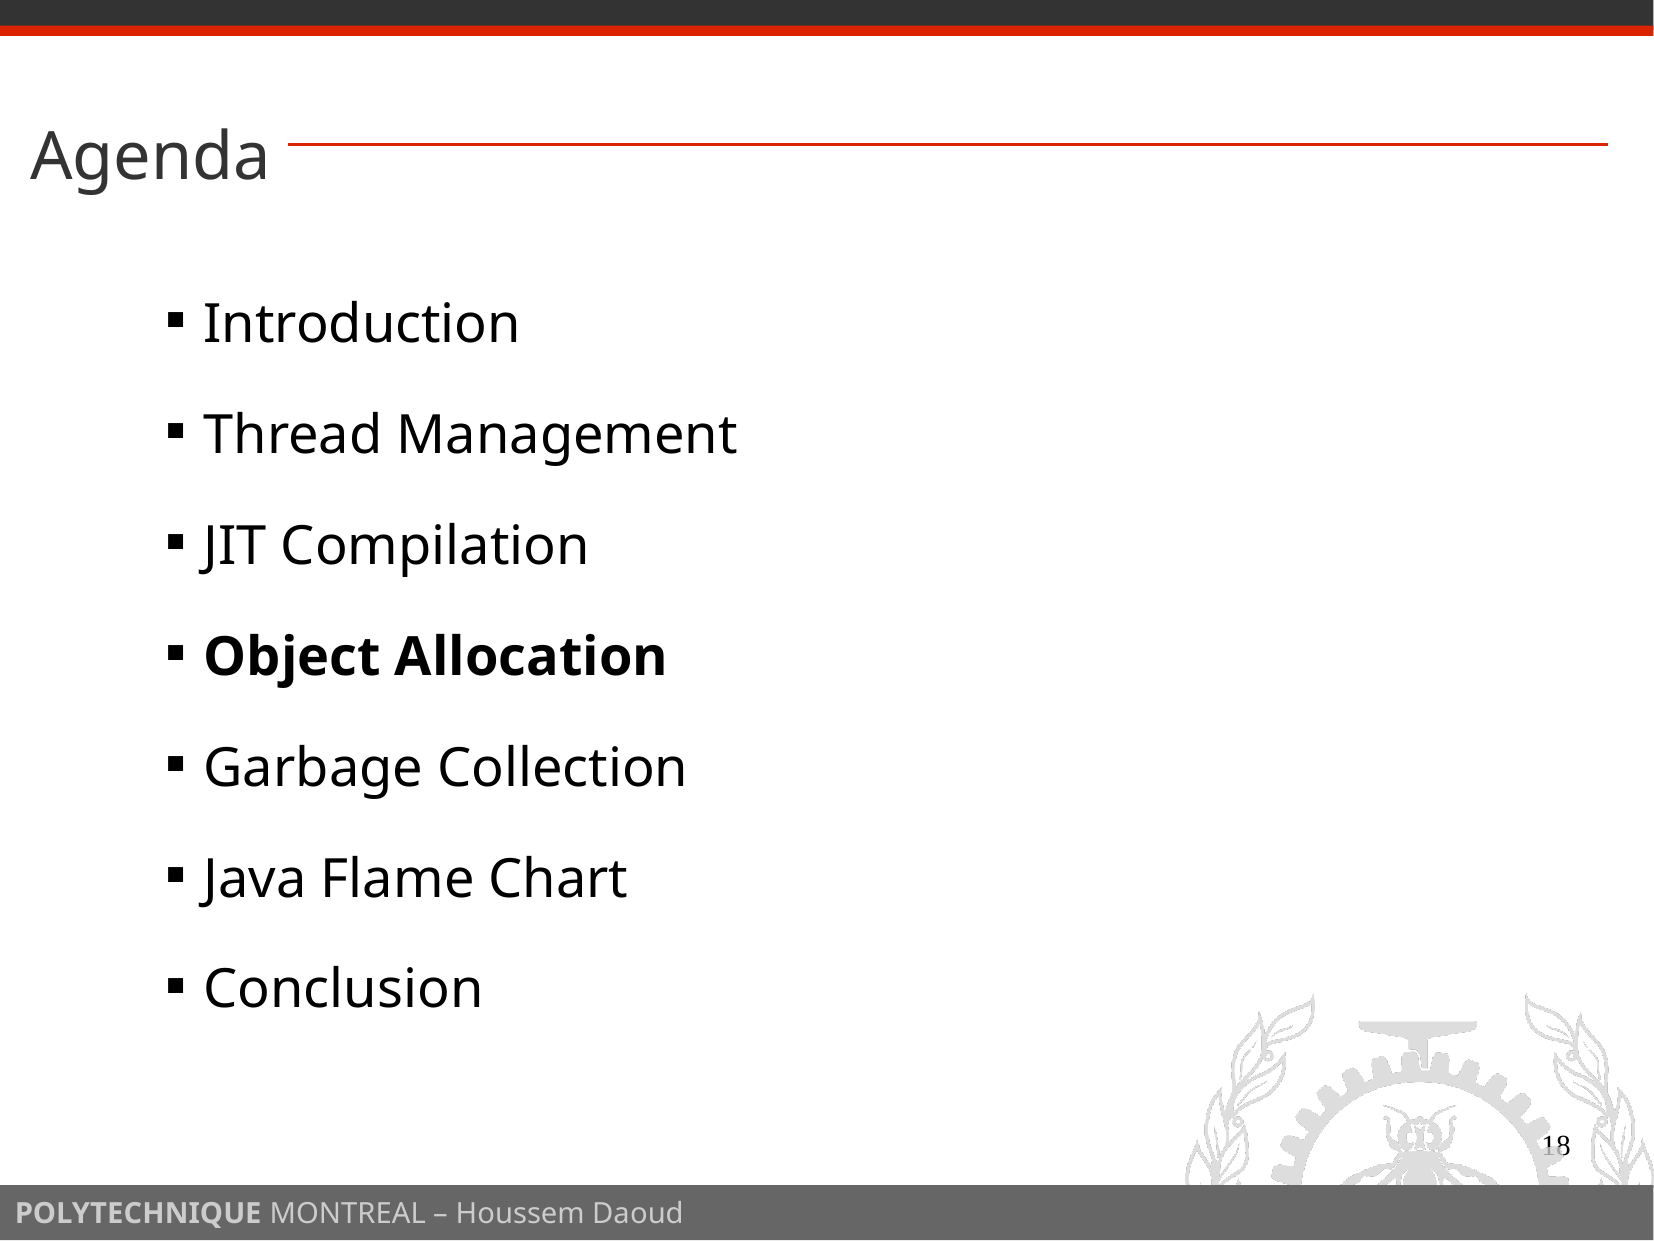

Agenda
Introduction
Thread Management
JIT Compilation
Object Allocation
Garbage Collection
Java Flame Chart
Conclusion
18
POLYTECHNIQUE MONTREAL – Houssem Daoud